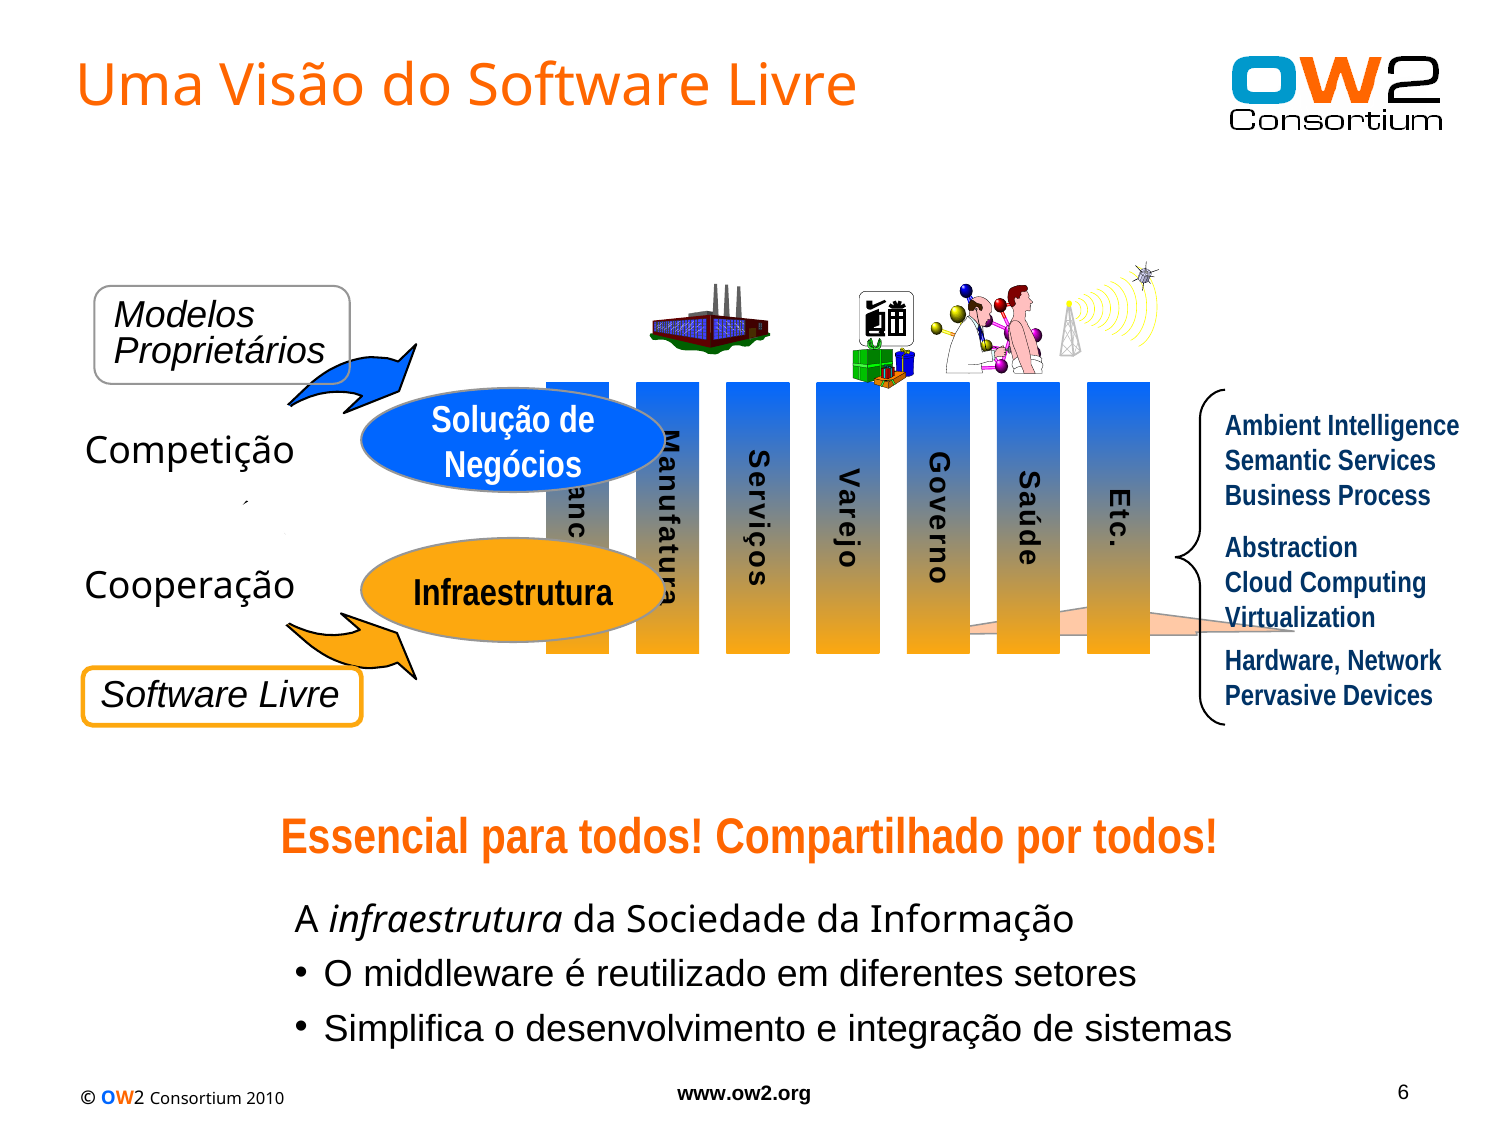

# Uma Visão do Software Livre
Modelos
Proprietários
Financeiro
Manufatura
Serviços
Varejo
Governo
Saúde
Etc.
Solução de Negócios
Ambient Intelligence
Semantic Services
Business Process
Abstraction
Cloud Computing
Virtualization
Hardware, Network
Pervasive Devices
Competição
Infraestrutura
Cooperação
Software Livre
Essencial para todos! Compartilhado por todos!
A infraestrutura da Sociedade da Informação
O middleware é reutilizado em diferentes setores
Simplifica o desenvolvimento e integração de sistemas
6